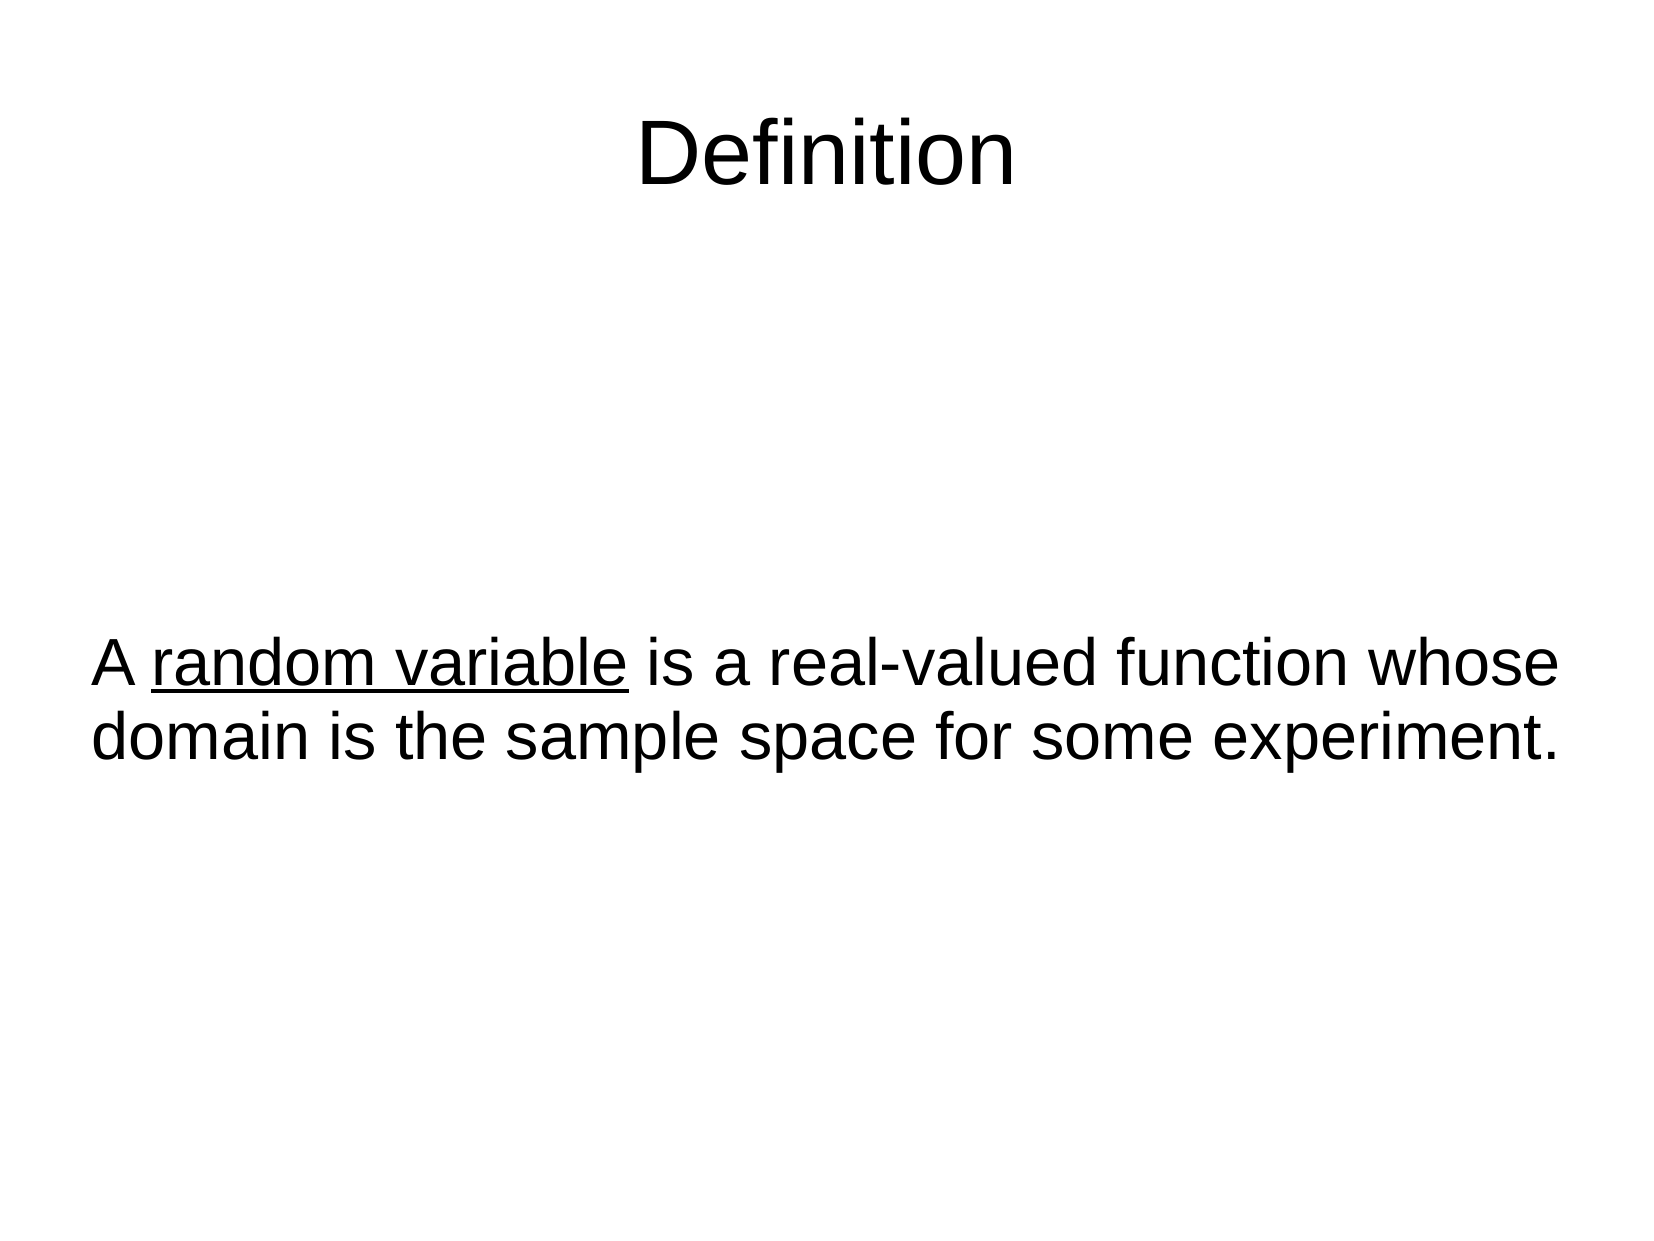

# Definition
A random variable is a real-valued function whose domain is the sample space for some experiment.